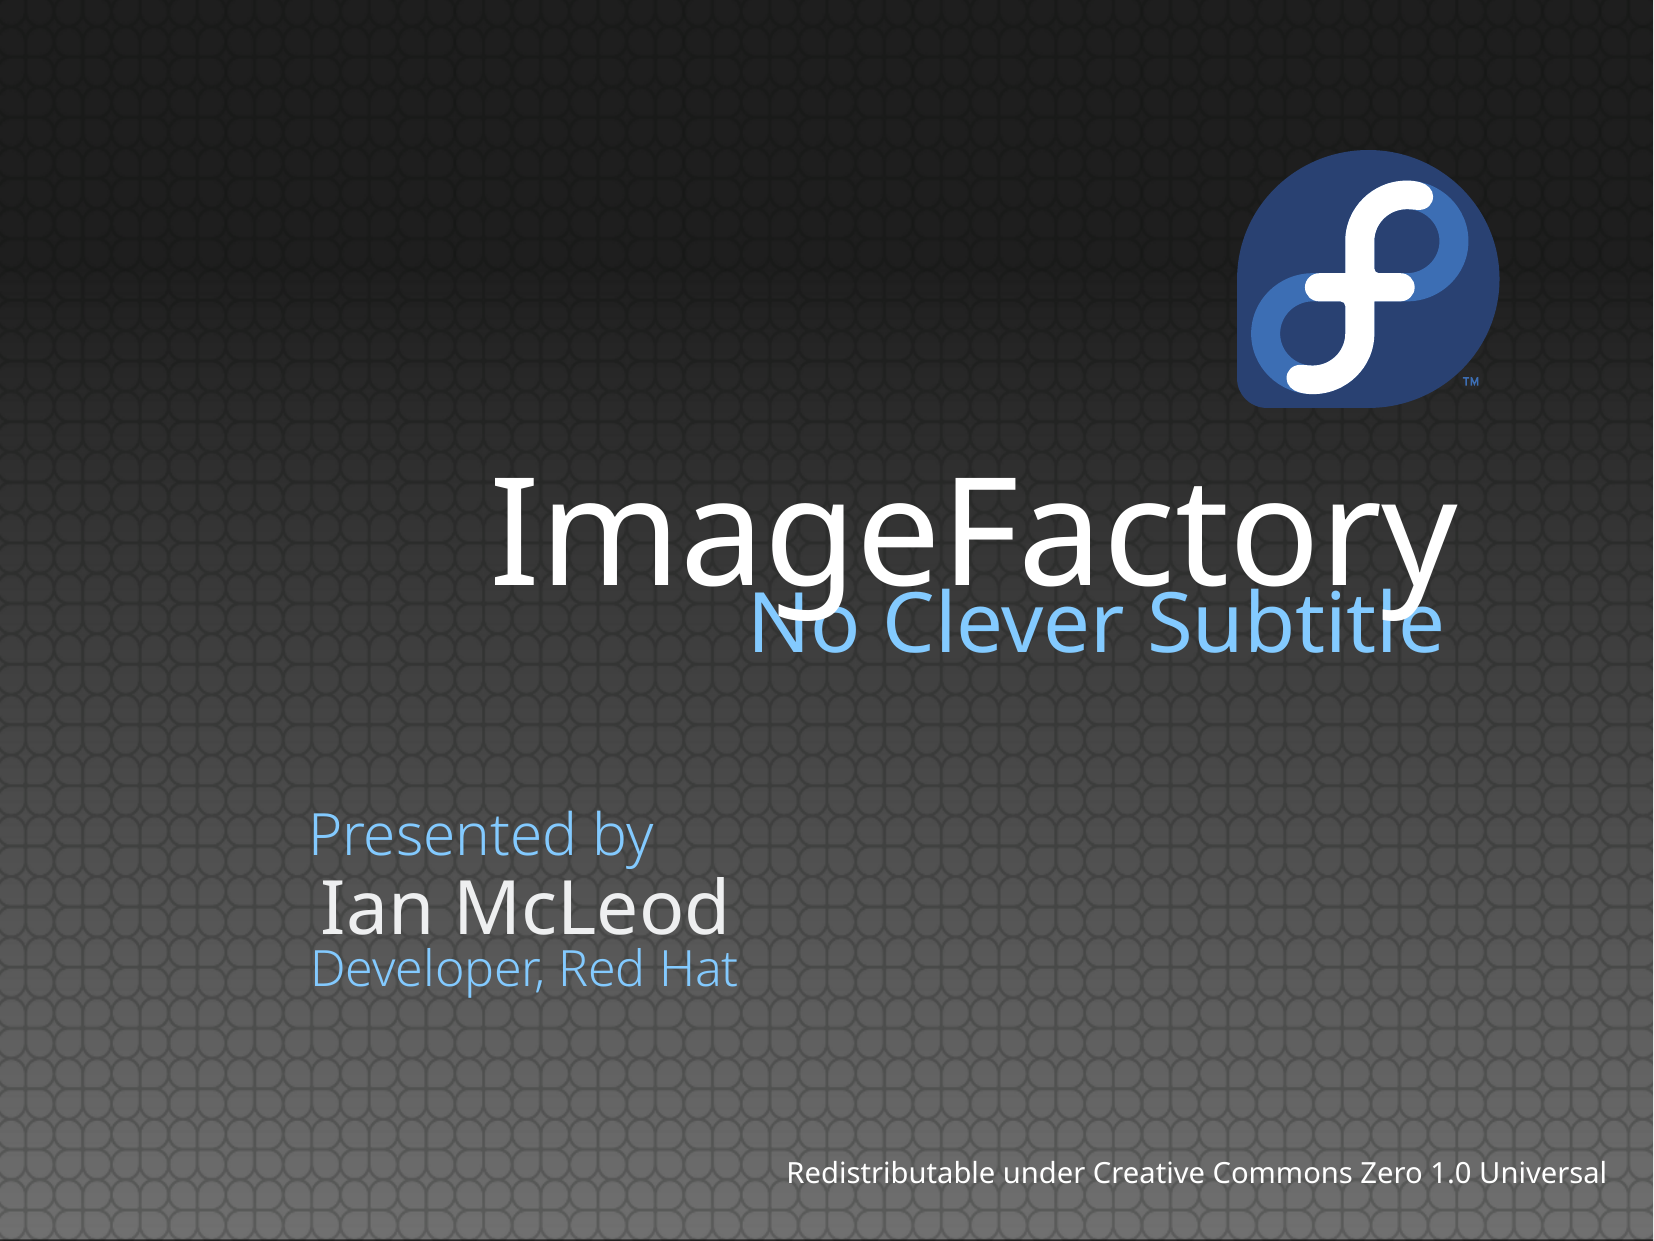

ImageFactory
# No Clever Subtitle
Presented by
Ian McLeod
Developer, Red Hat
Redistributable under Creative Commons Zero 1.0 Universal